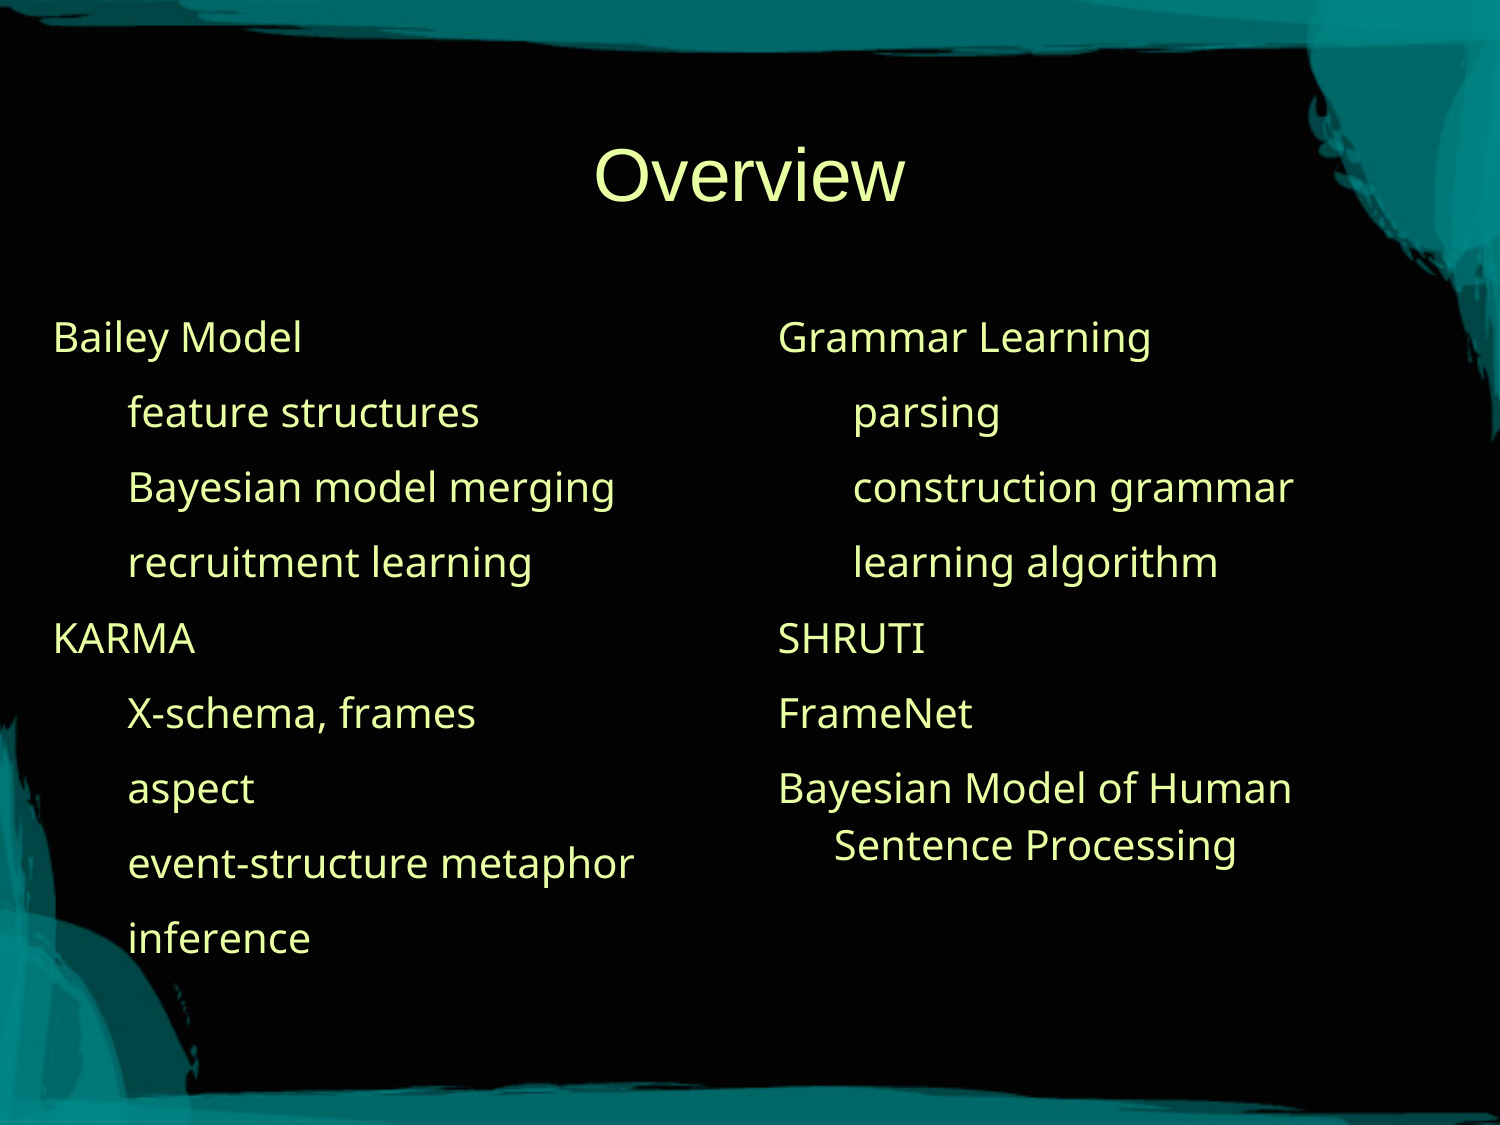

# Overview
Grammar Learning
parsing
construction grammar
learning algorithm
SHRUTI
FrameNet
Bayesian Model of Human Sentence Processing
Bailey Model
feature structures
Bayesian model merging
recruitment learning
KARMA
X-schema, frames
aspect
event-structure metaphor
inference